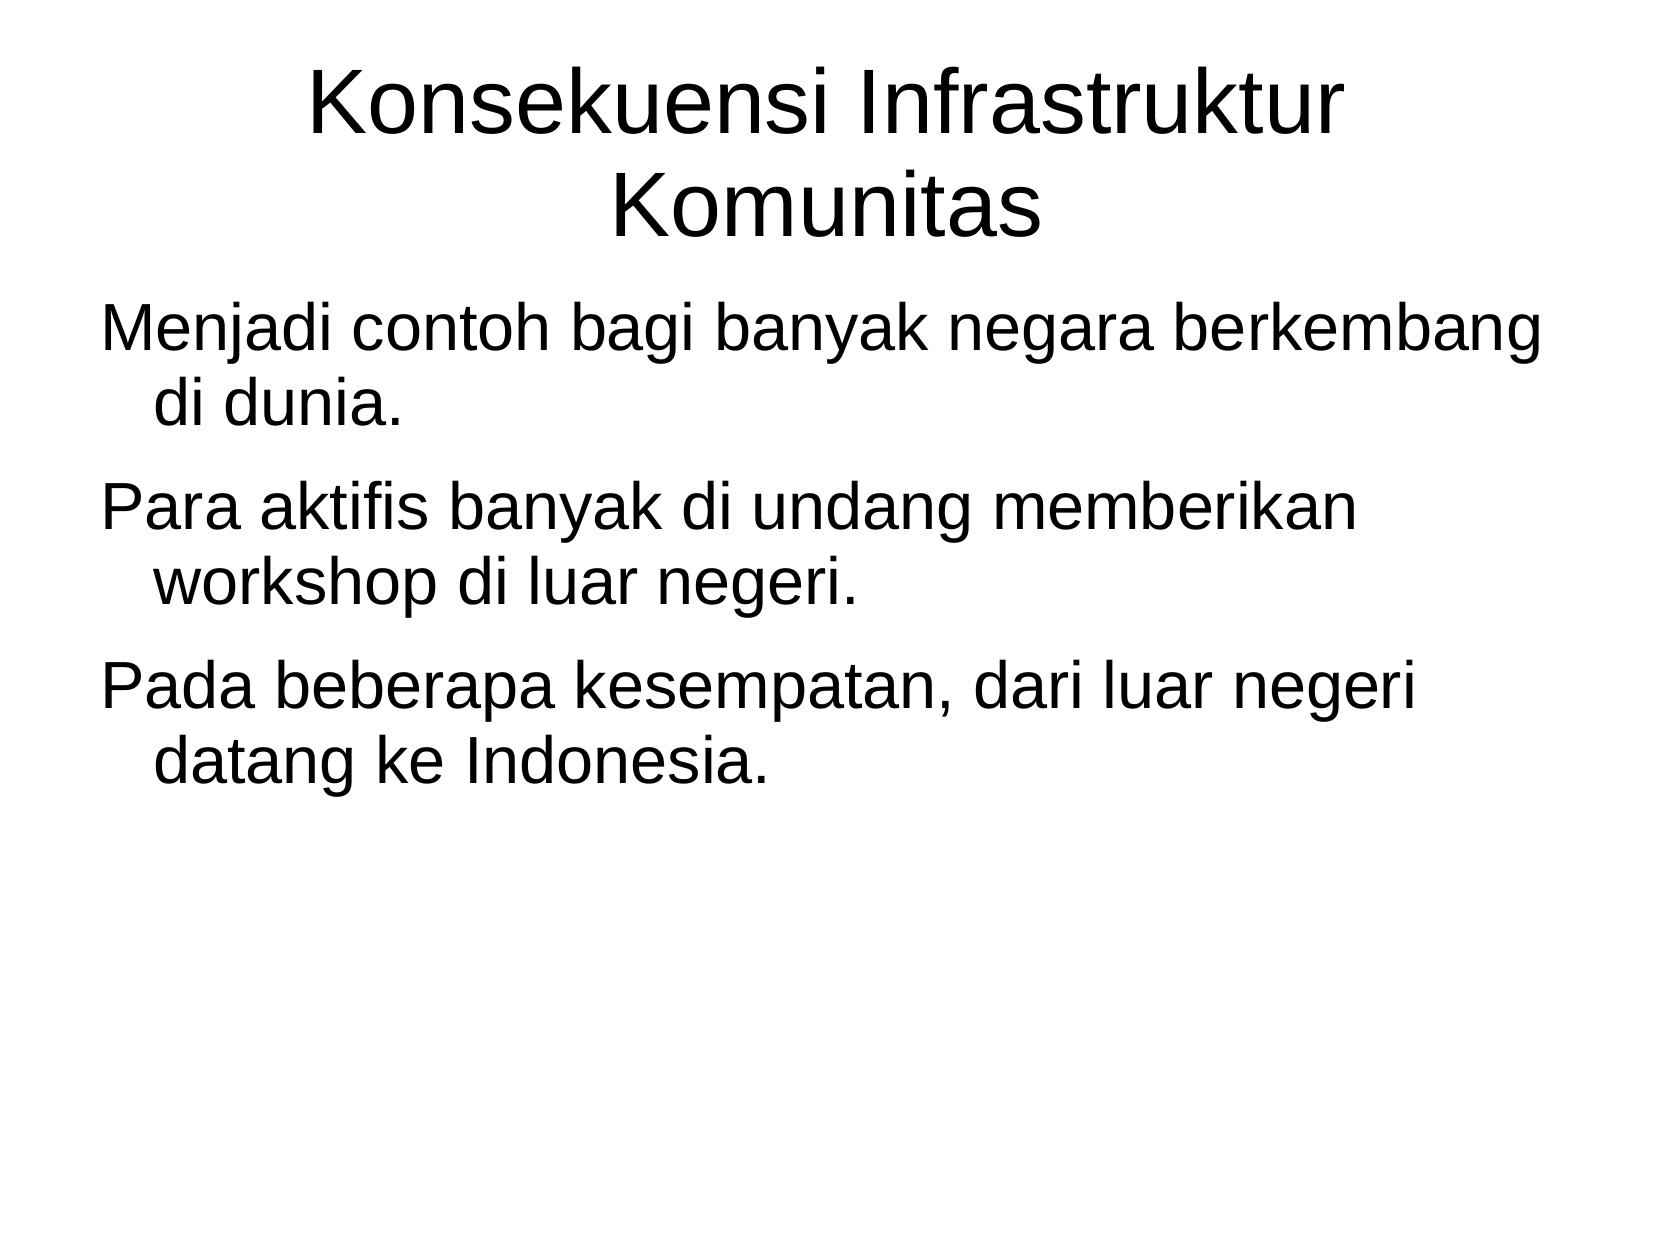

# Konsekuensi Infrastruktur Komunitas
Menjadi contoh bagi banyak negara berkembang di dunia.
Para aktifis banyak di undang memberikan workshop di luar negeri.
Pada beberapa kesempatan, dari luar negeri datang ke Indonesia.